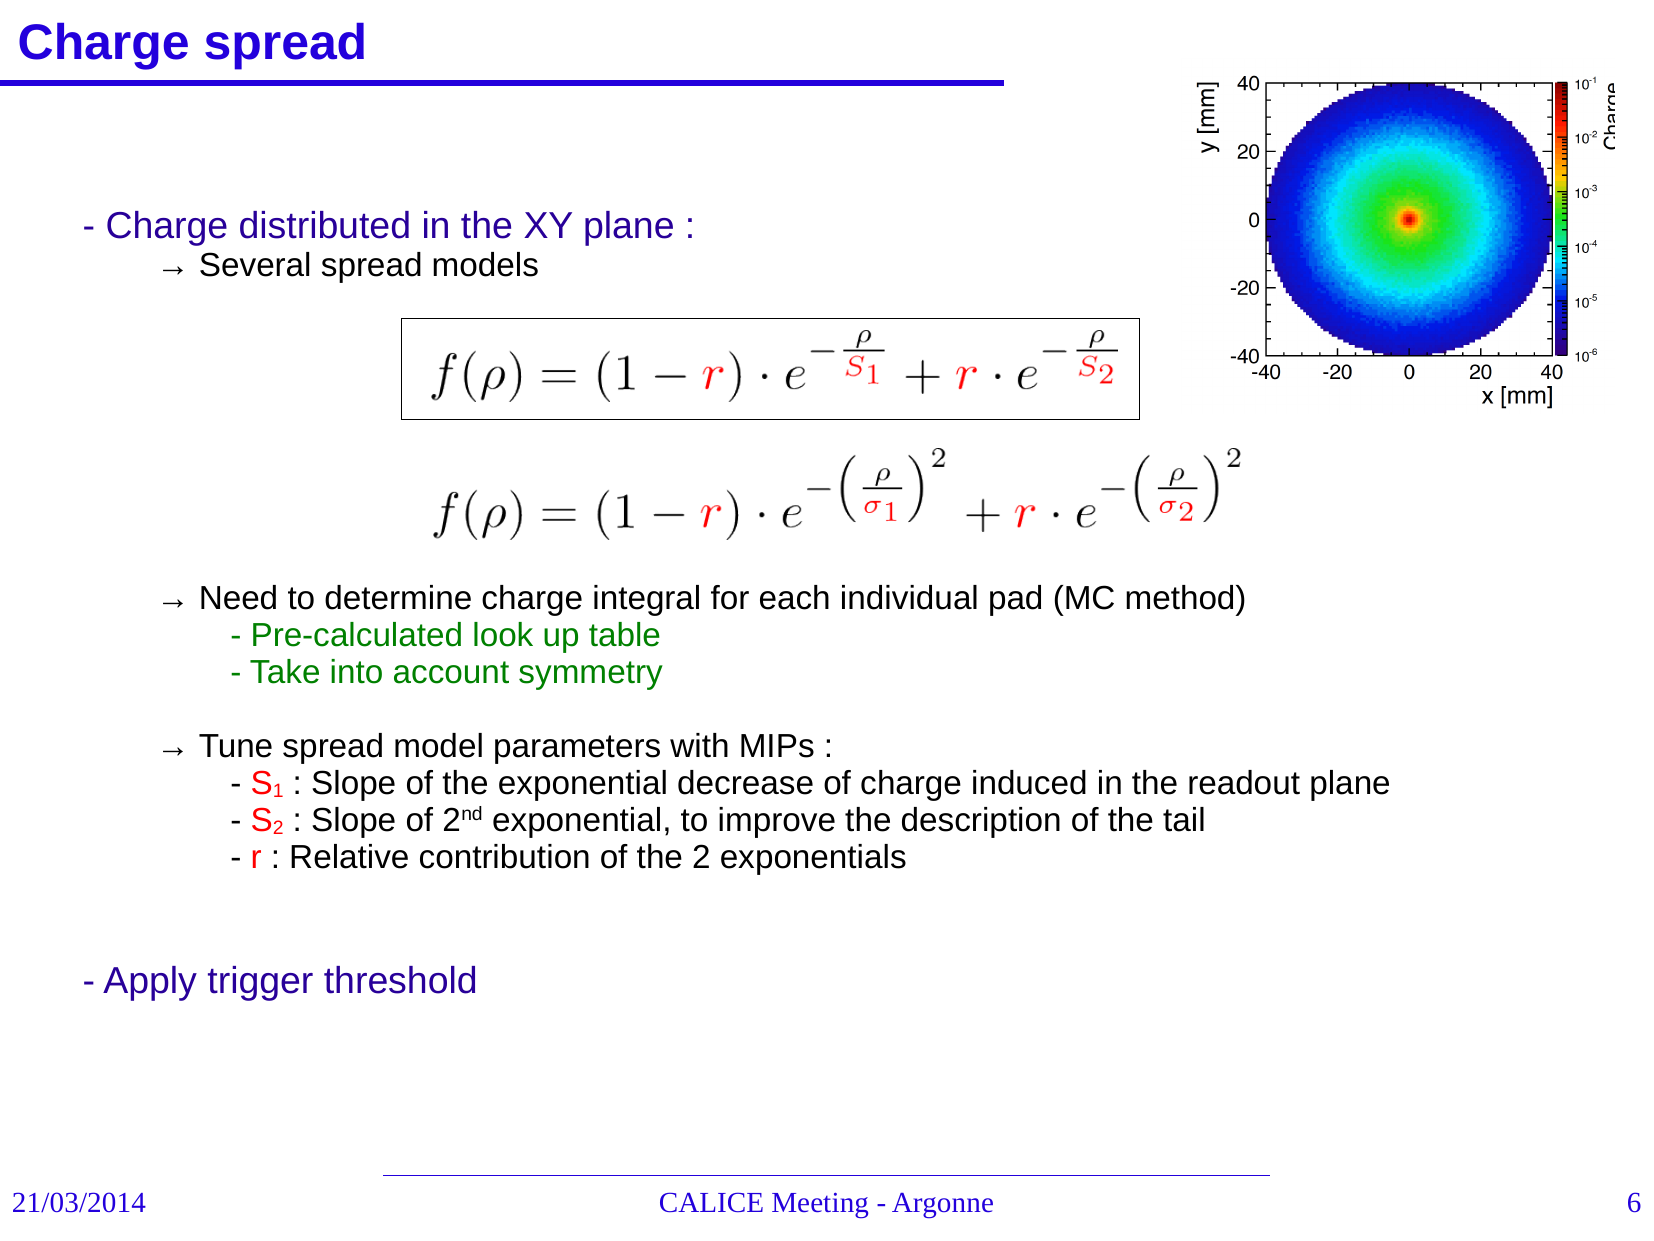

# Charge spread
	- Charge distributed in the XY plane :
		→ Several spread models
		→ Need to determine charge integral for each individual pad (MC method)
			- Pre-calculated look up table
			- Take into account symmetry
		→ Tune spread model parameters with MIPs :
			- S1 : Slope of the exponential decrease of charge induced in the readout plane
			- S2 : Slope of 2nd exponential, to improve the description of the tail
			- r : Relative contribution of the 2 exponentials
	- Apply trigger threshold
21/03/2014
CALICE Meeting - Argonne
6